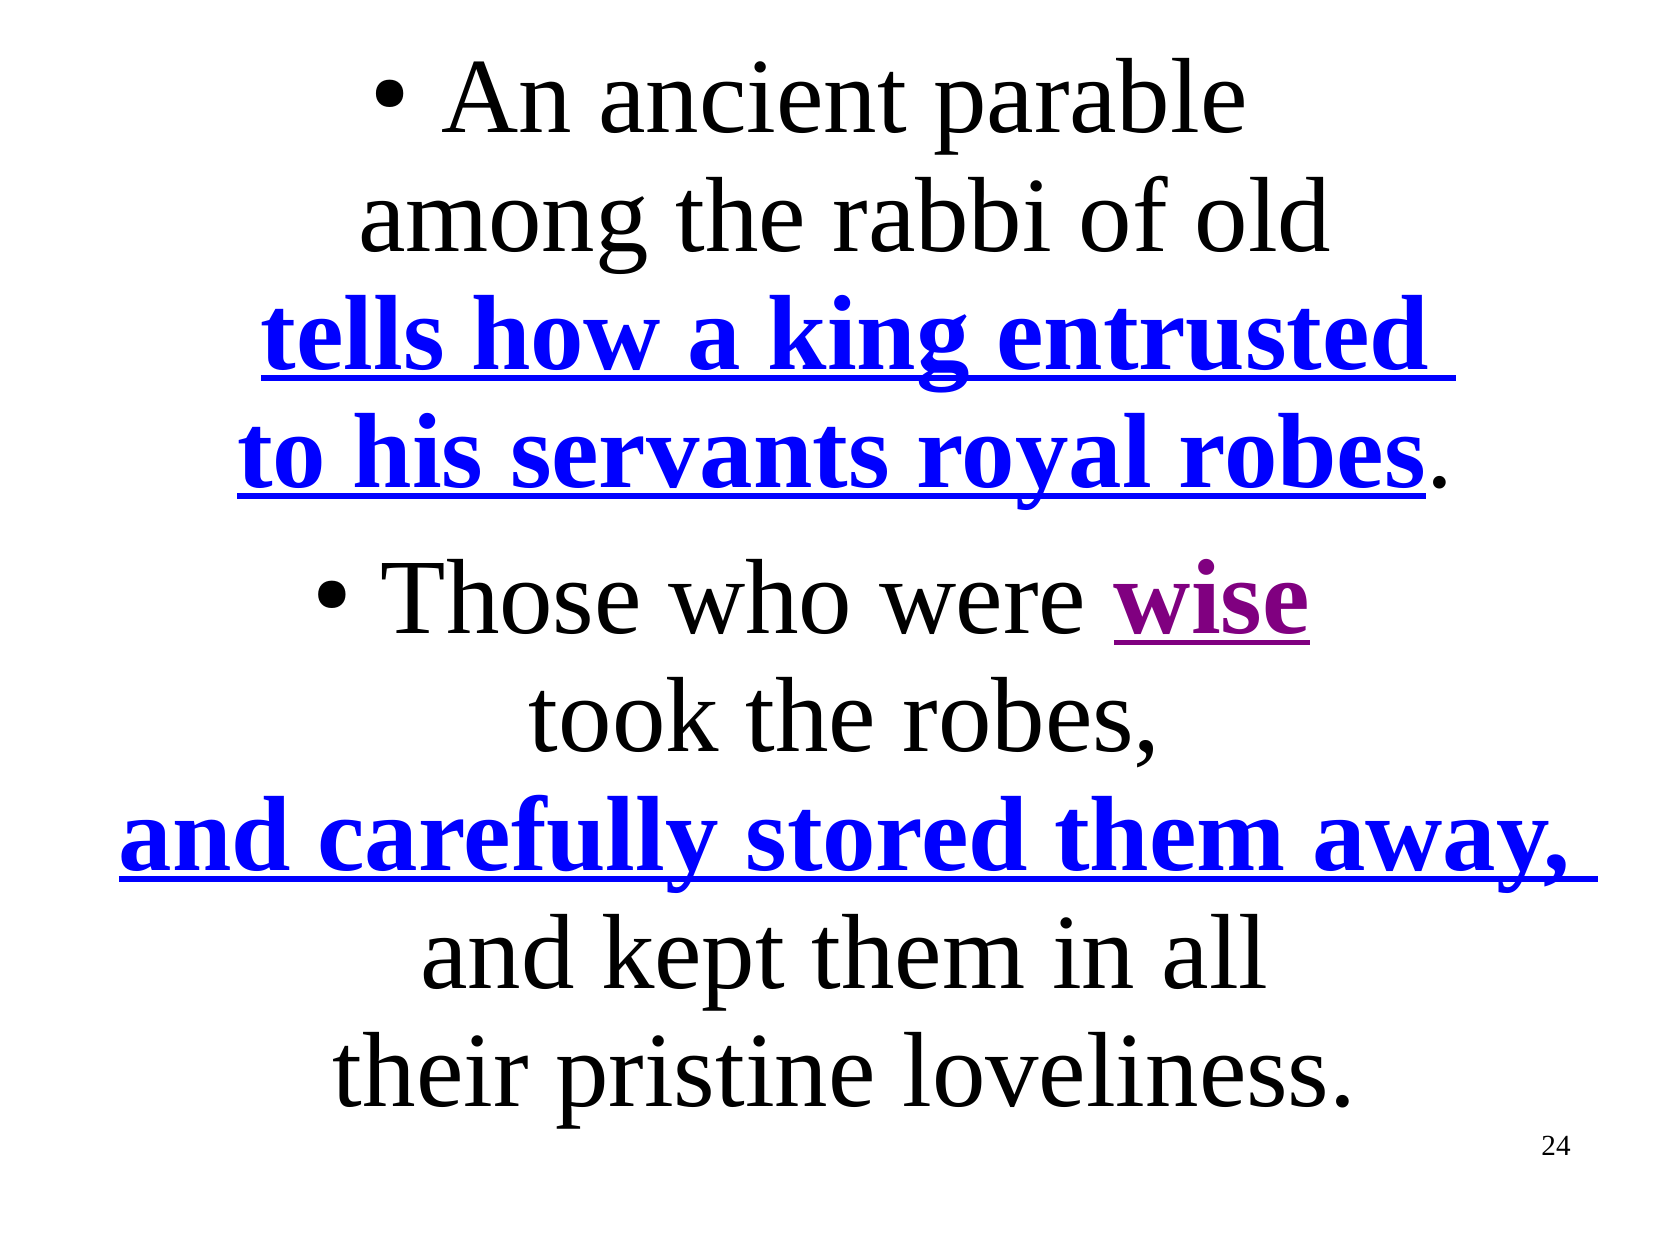

# An ancient parable among the rabbi of old tells how a king entrusted to his servants royal robes.
Those who were wise
took the robes,
and carefully stored them away,
and kept them in all
their pristine loveliness.
24